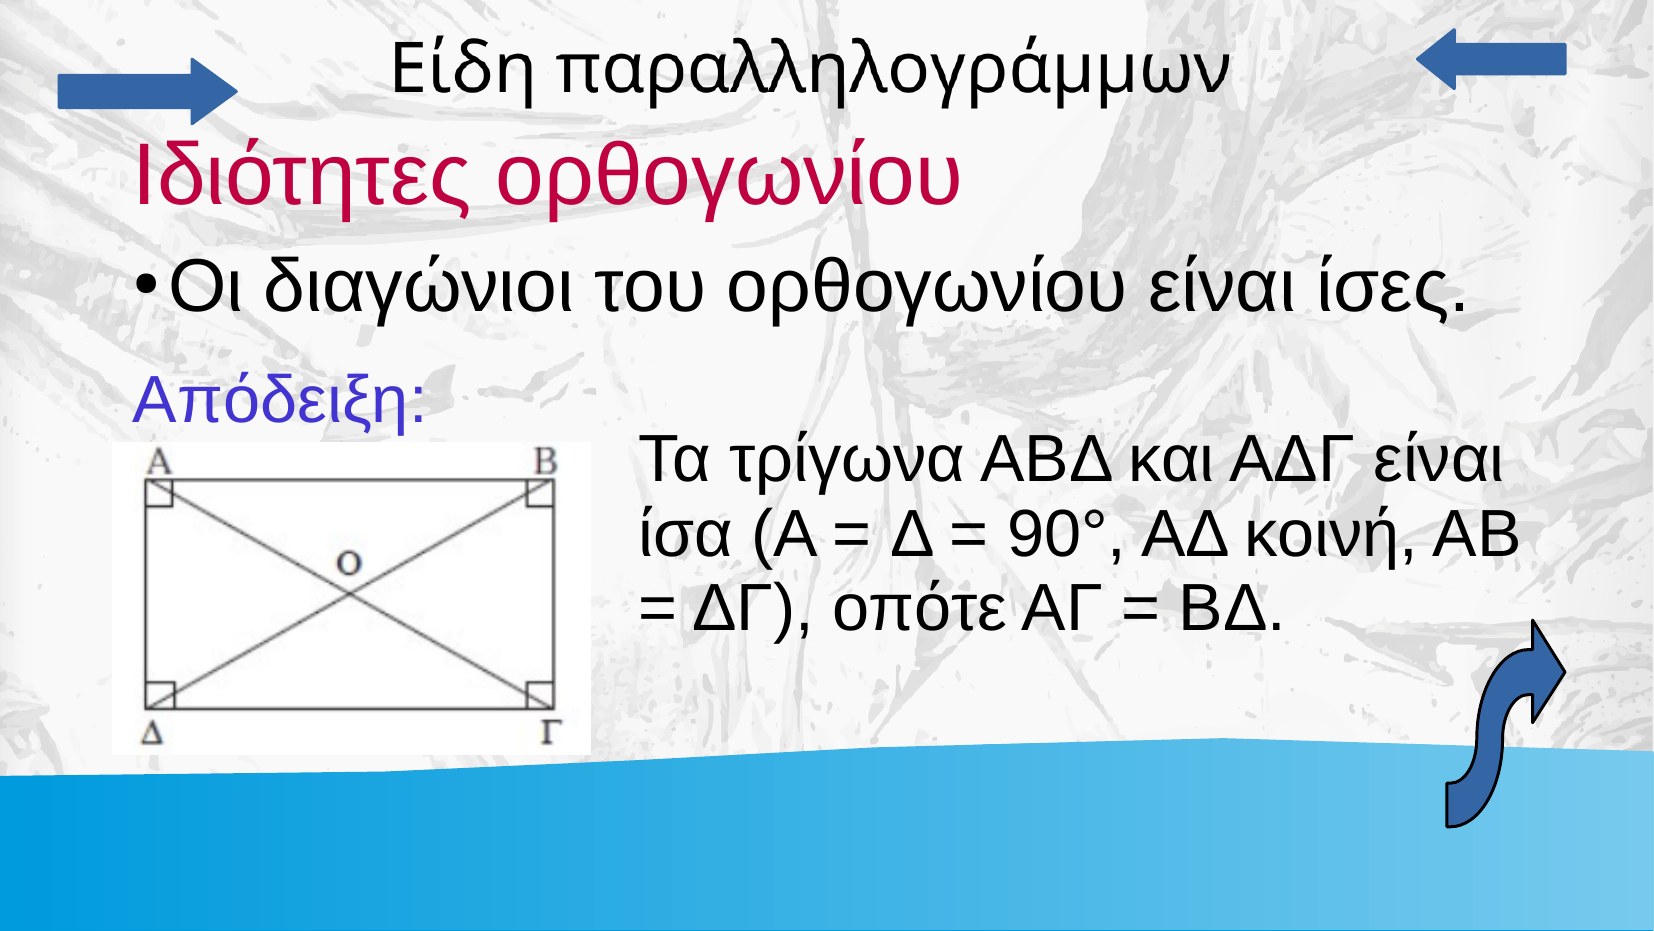

Ιδιότητες ορθογωνίου
Οι διαγώνιοι του ορθογωνίου είναι ίσες.
Απόδειξη:
Τα τρίγωνα ΑΒΔ και ΑΔΓ είναι ίσα (A = Δ = 90°, ΑΔ κοινή, ΑΒ = ΔΓ), οπότε ΑΓ = ΒΔ.